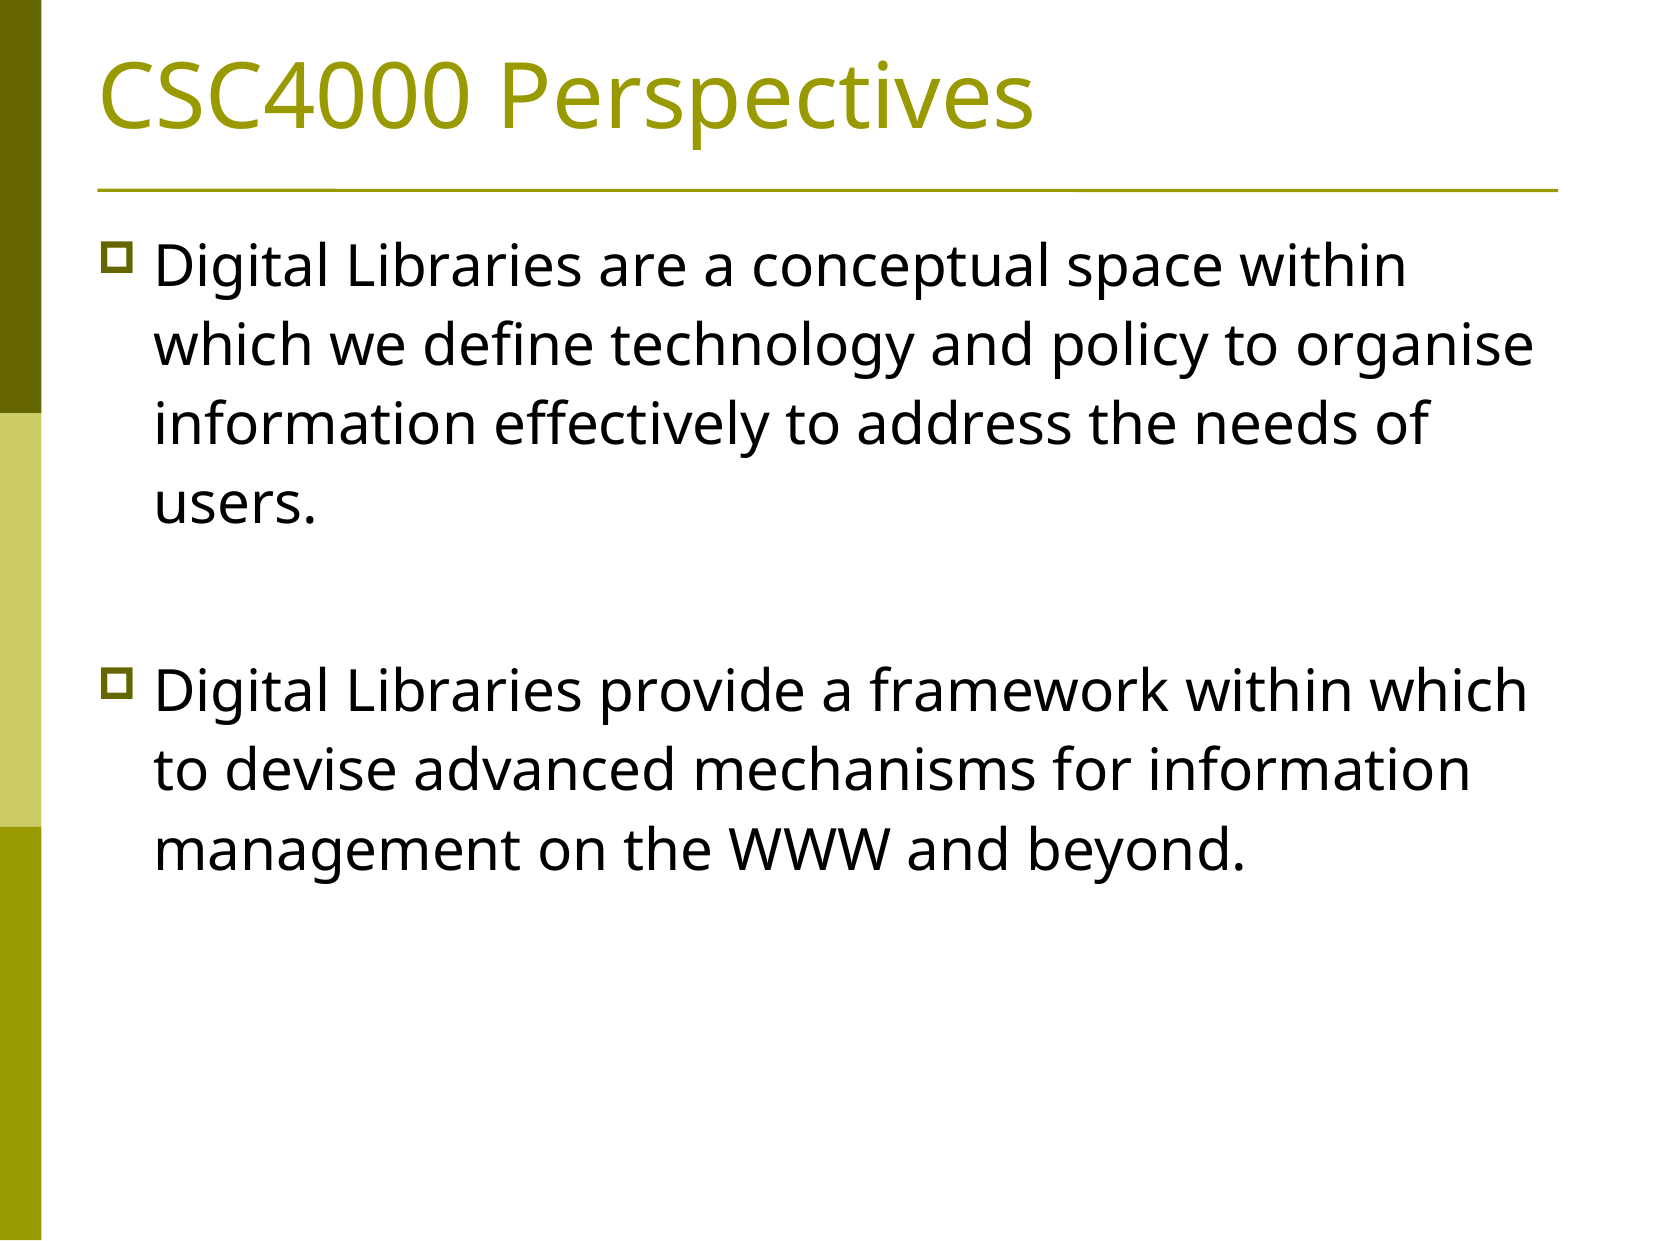

# CSC4000 Perspectives
Digital Libraries are a conceptual space within which we define technology and policy to organise information effectively to address the needs of users.
Digital Libraries provide a framework within which to devise advanced mechanisms for information management on the WWW and beyond.